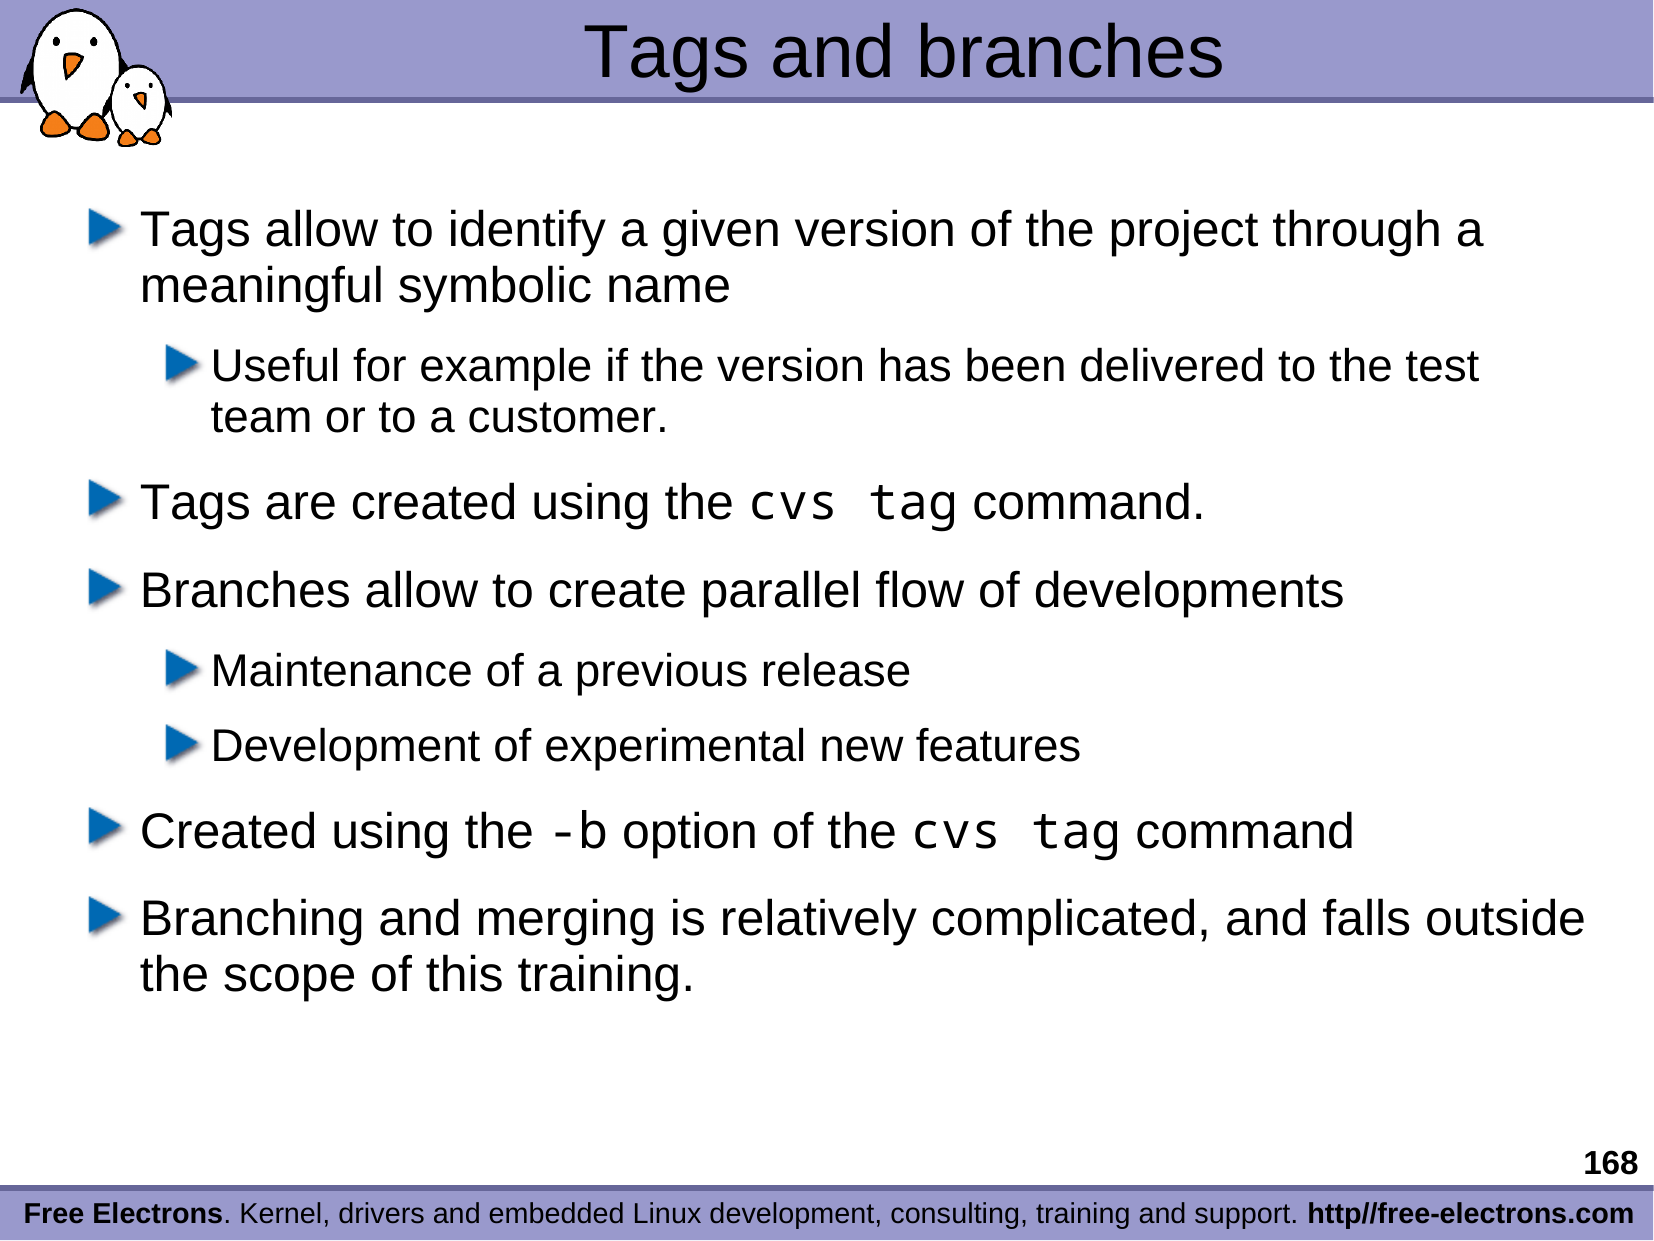

# Tags and branches
Tags allow to identify a given version of the project through a meaningful symbolic name
Useful for example if the version has been delivered to the test team or to a customer.
Tags are created using the cvs tag command.
Branches allow to create parallel flow of developments
Maintenance of a previous release
Development of experimental new features
Created using the -b option of the cvs tag command
Branching and merging is relatively complicated, and falls outside the scope of this training.